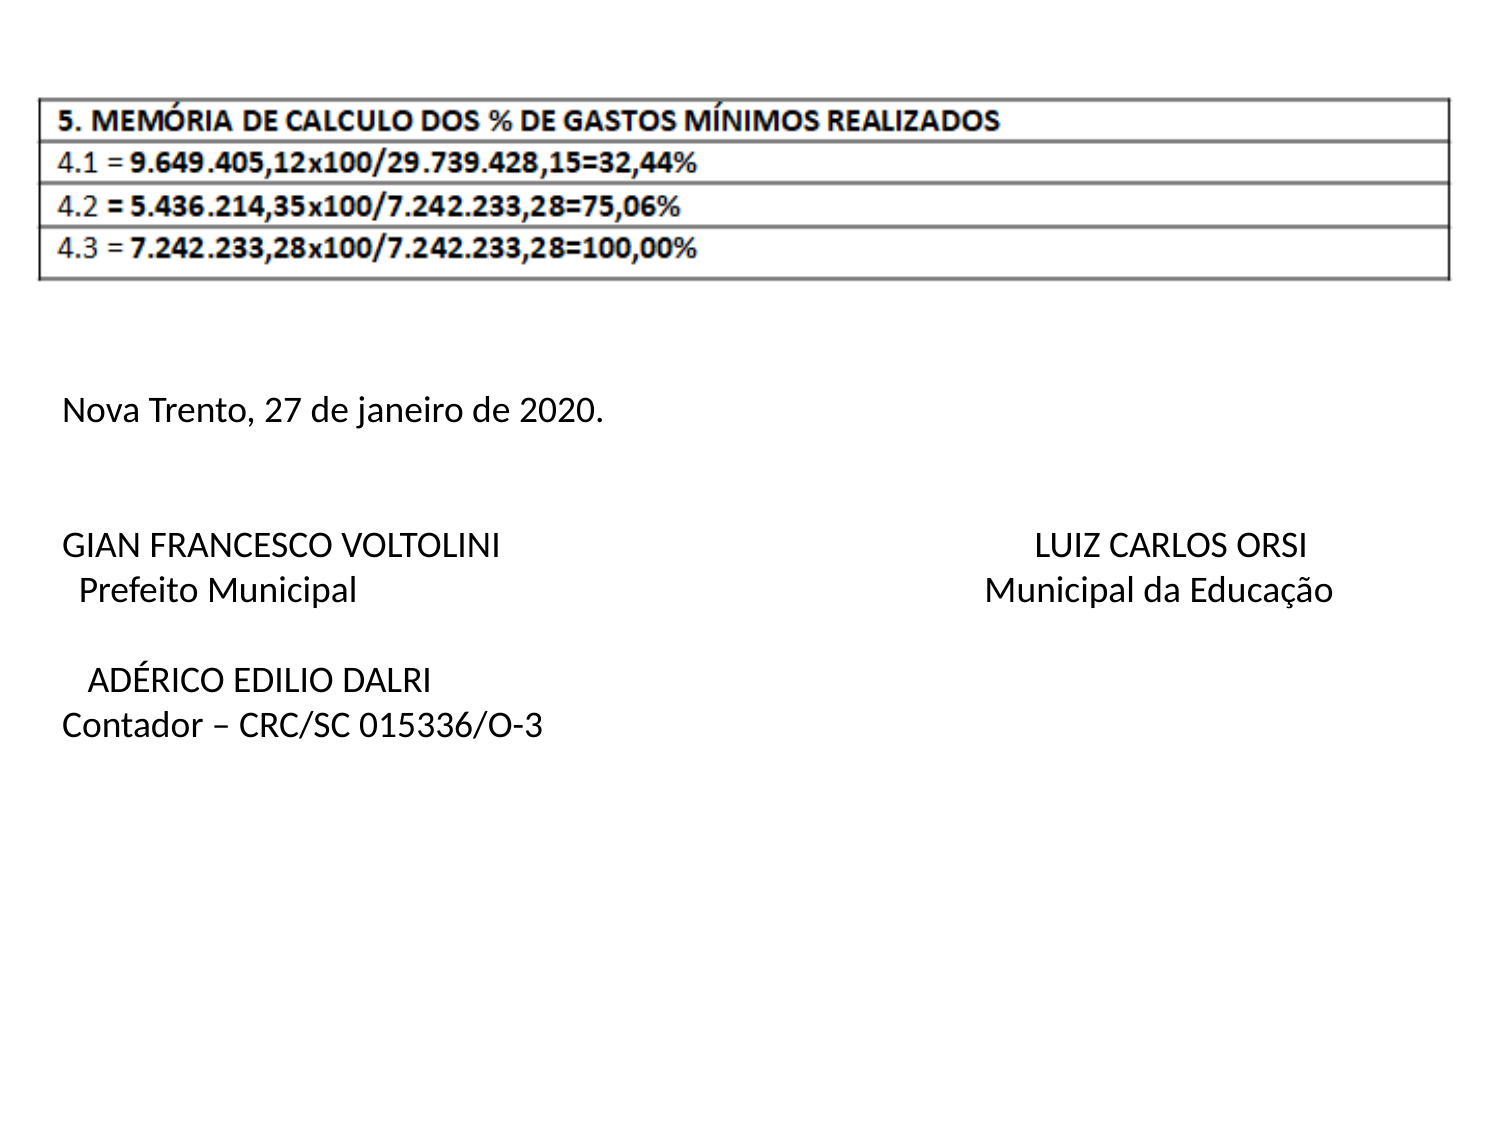

Nova Trento, 27 de janeiro de 2020.
GIAN FRANCESCO VOLTOLINI LUIZ CARLOS ORSI
Prefeito Municipal Municipal da Educação
 ADÉRICO EDILIO DALRI
Contador – CRC/SC 015336/O-3